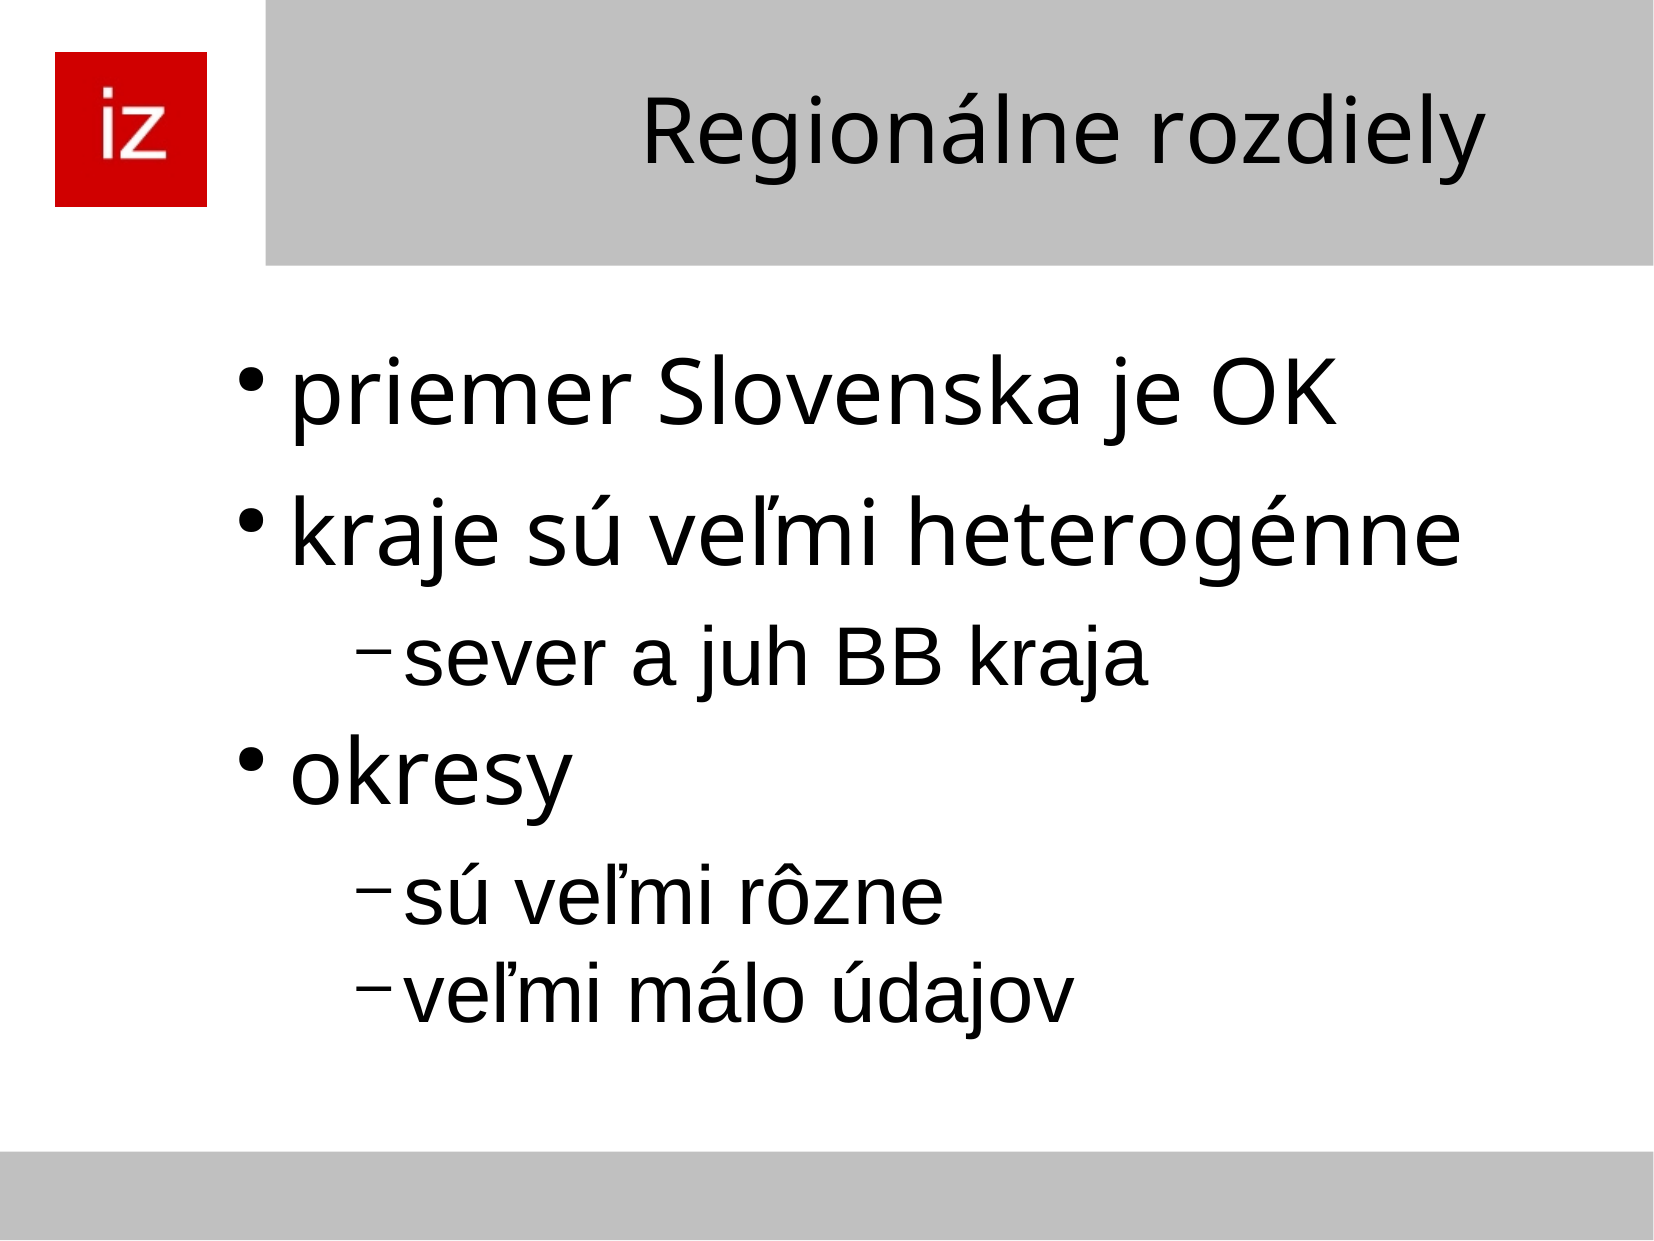

# Regionálne rozdiely
priemer Slovenska je OK
kraje sú veľmi heterogénne
sever a juh BB kraja
okresy
sú veľmi rôzne
veľmi málo údajov